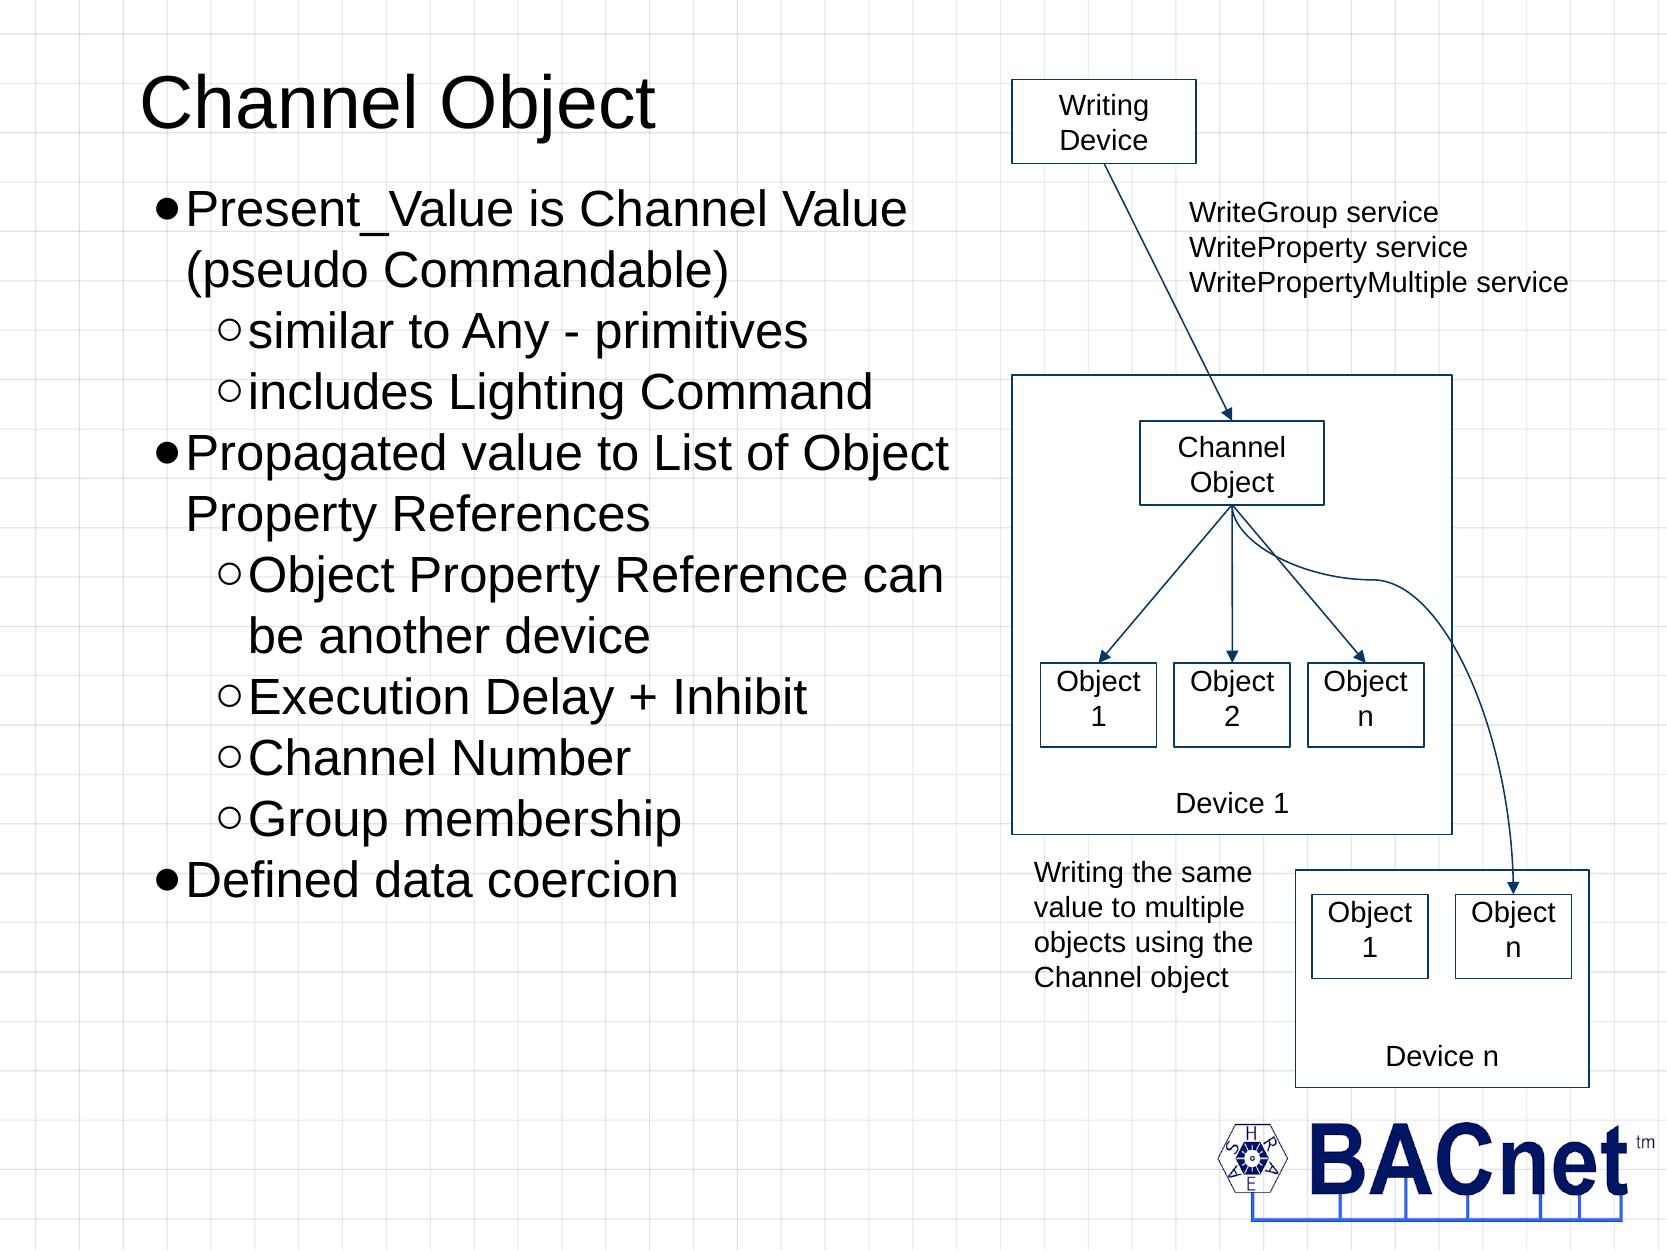

# Channel Object
Writing Device
Present_Value is Channel Value (pseudo Commandable)
similar to Any - primitives
includes Lighting Command
Propagated value to List of Object Property References
Object Property Reference can be another device
Execution Delay + Inhibit
Channel Number
Group membership
Defined data coercion
WriteGroup service
WriteProperty service
WritePropertyMultiple service
Device 1
Channel Object
Object
1
Object
2
Object
n
Writing the same value to multiple objects using the Channel object
Device n
Object
1
Object
n